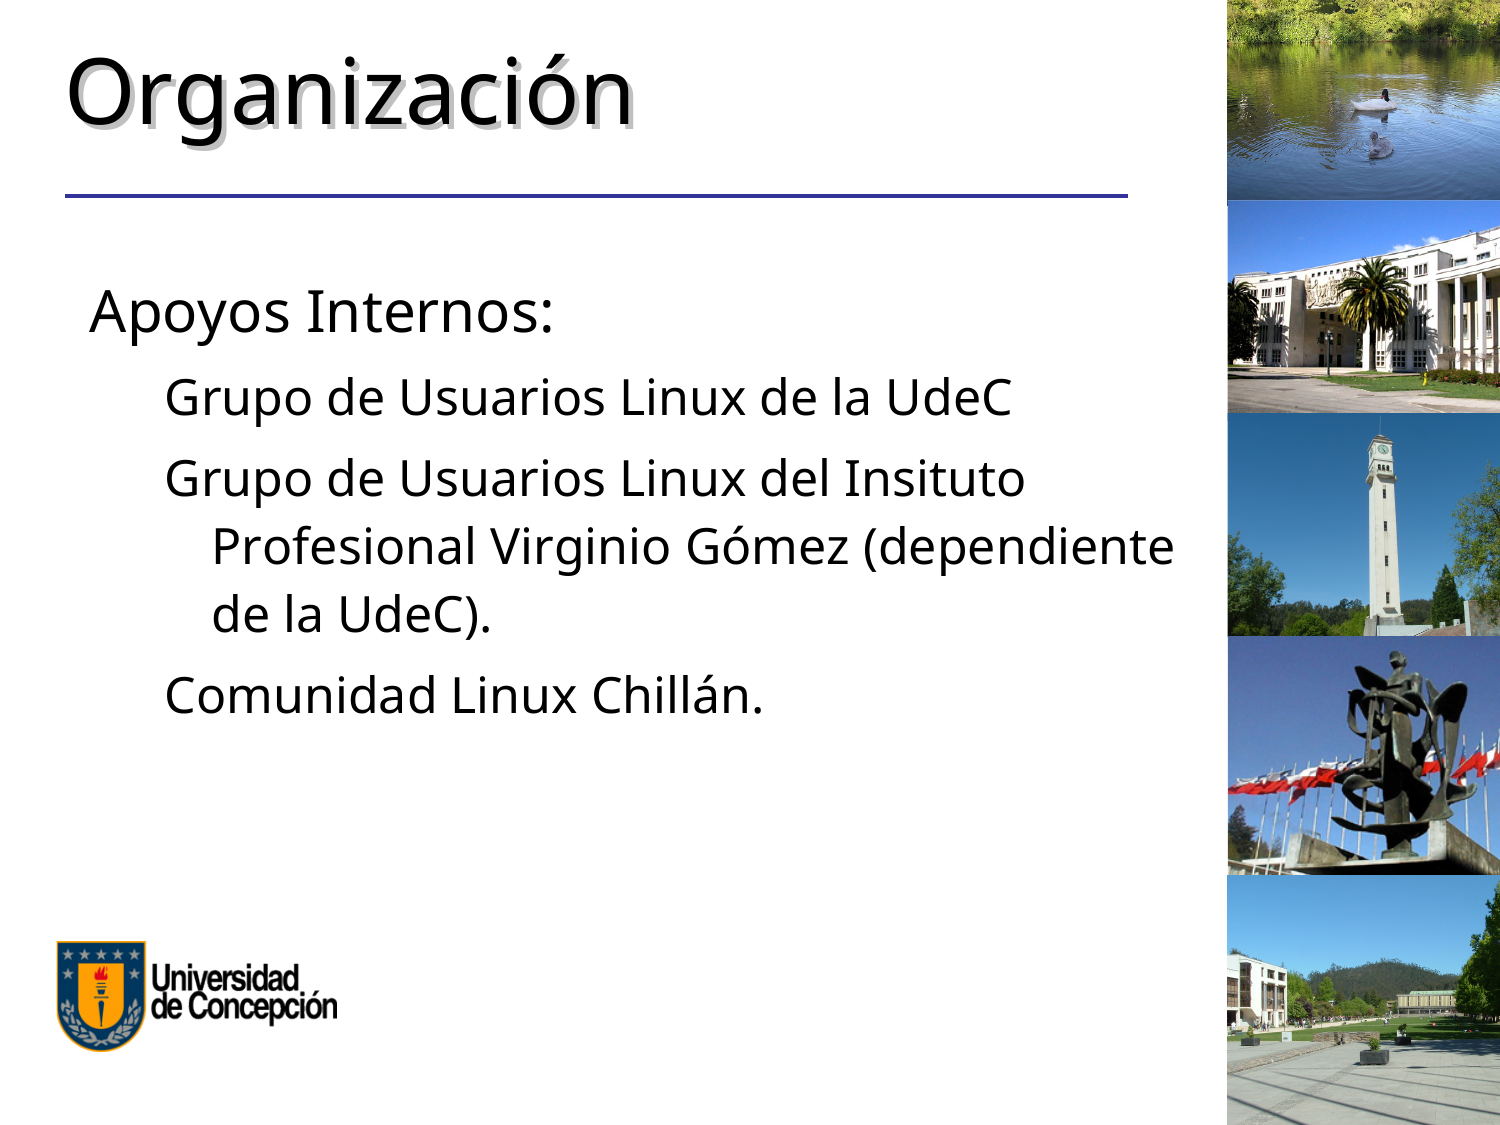

# Organización
Apoyos Internos:
Grupo de Usuarios Linux de la UdeC
Grupo de Usuarios Linux del Insituto Profesional Virginio Gómez (dependiente de la UdeC).
Comunidad Linux Chillán.